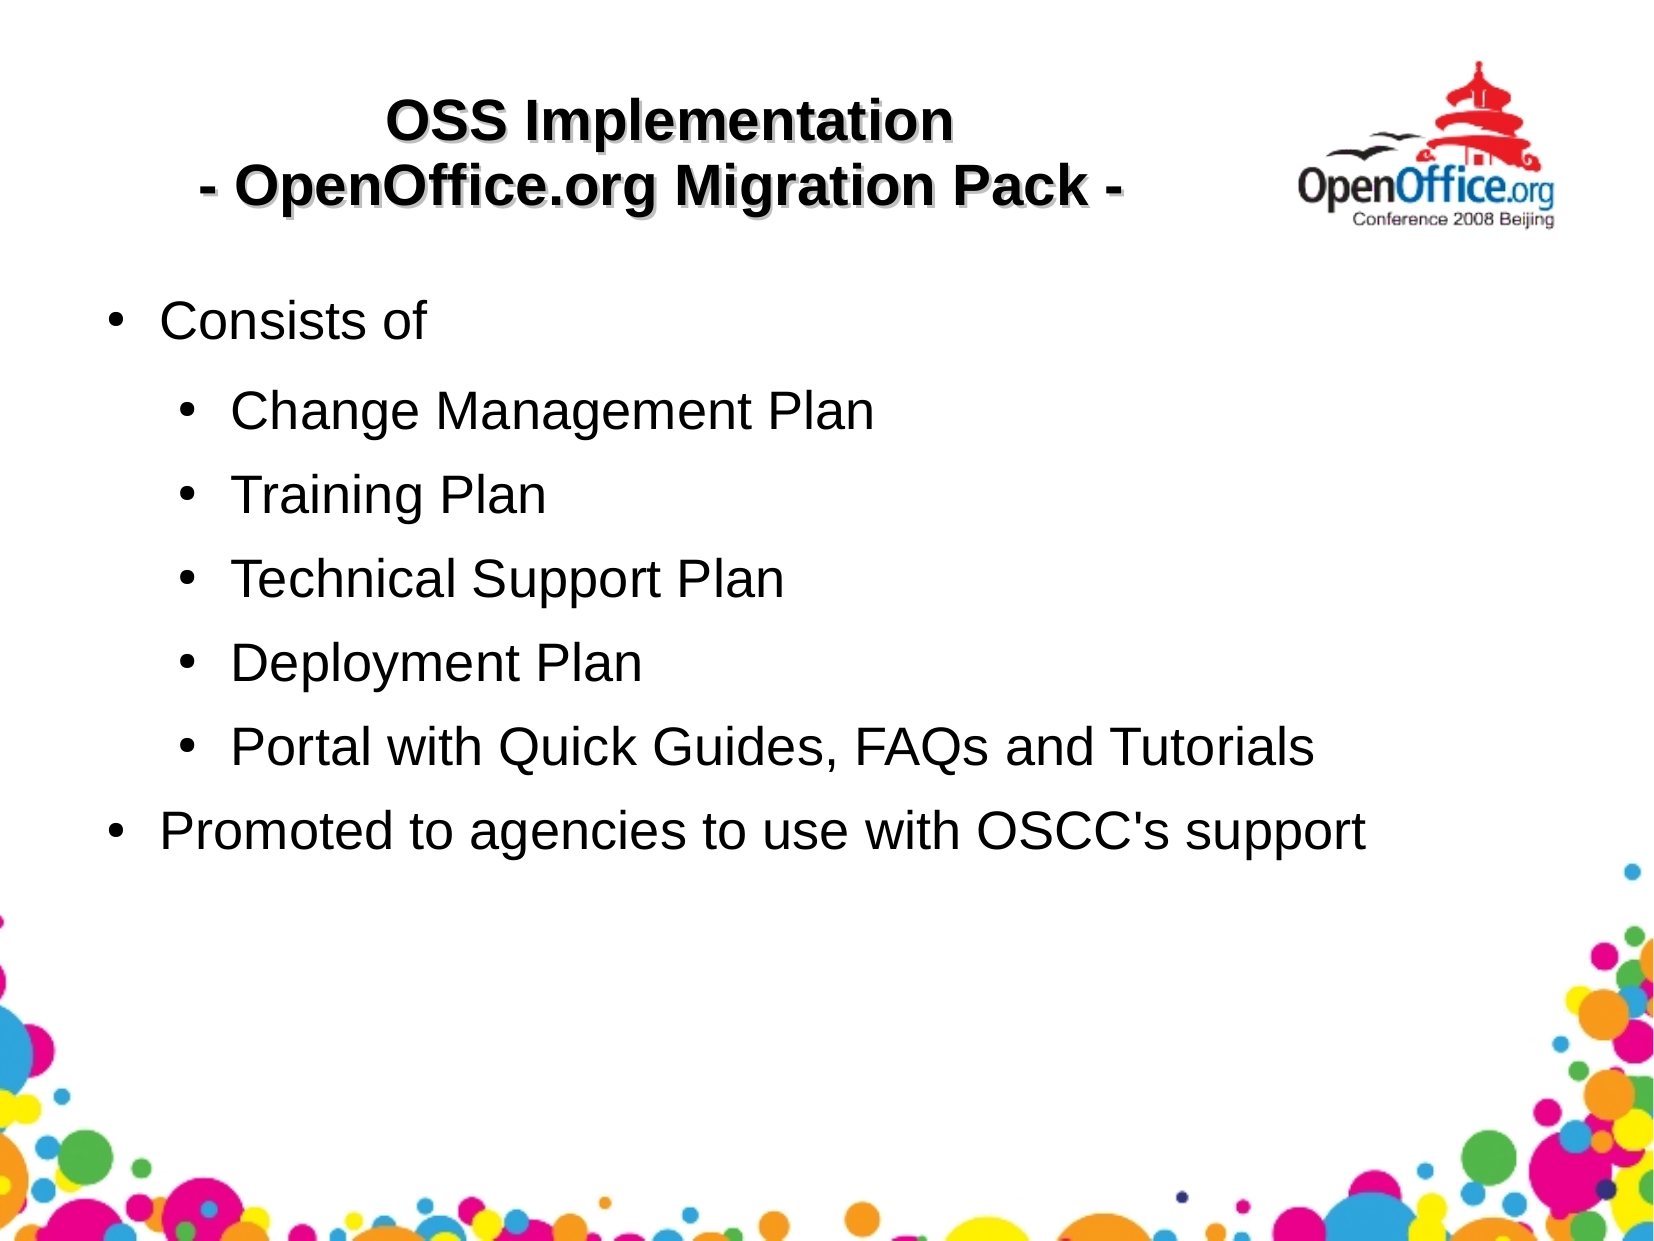

# OSS Implementation - OpenOffice.org Migration Pack -
Consists of
Change Management Plan
Training Plan
Technical Support Plan
Deployment Plan
Portal with Quick Guides, FAQs and Tutorials
Promoted to agencies to use with OSCC's support